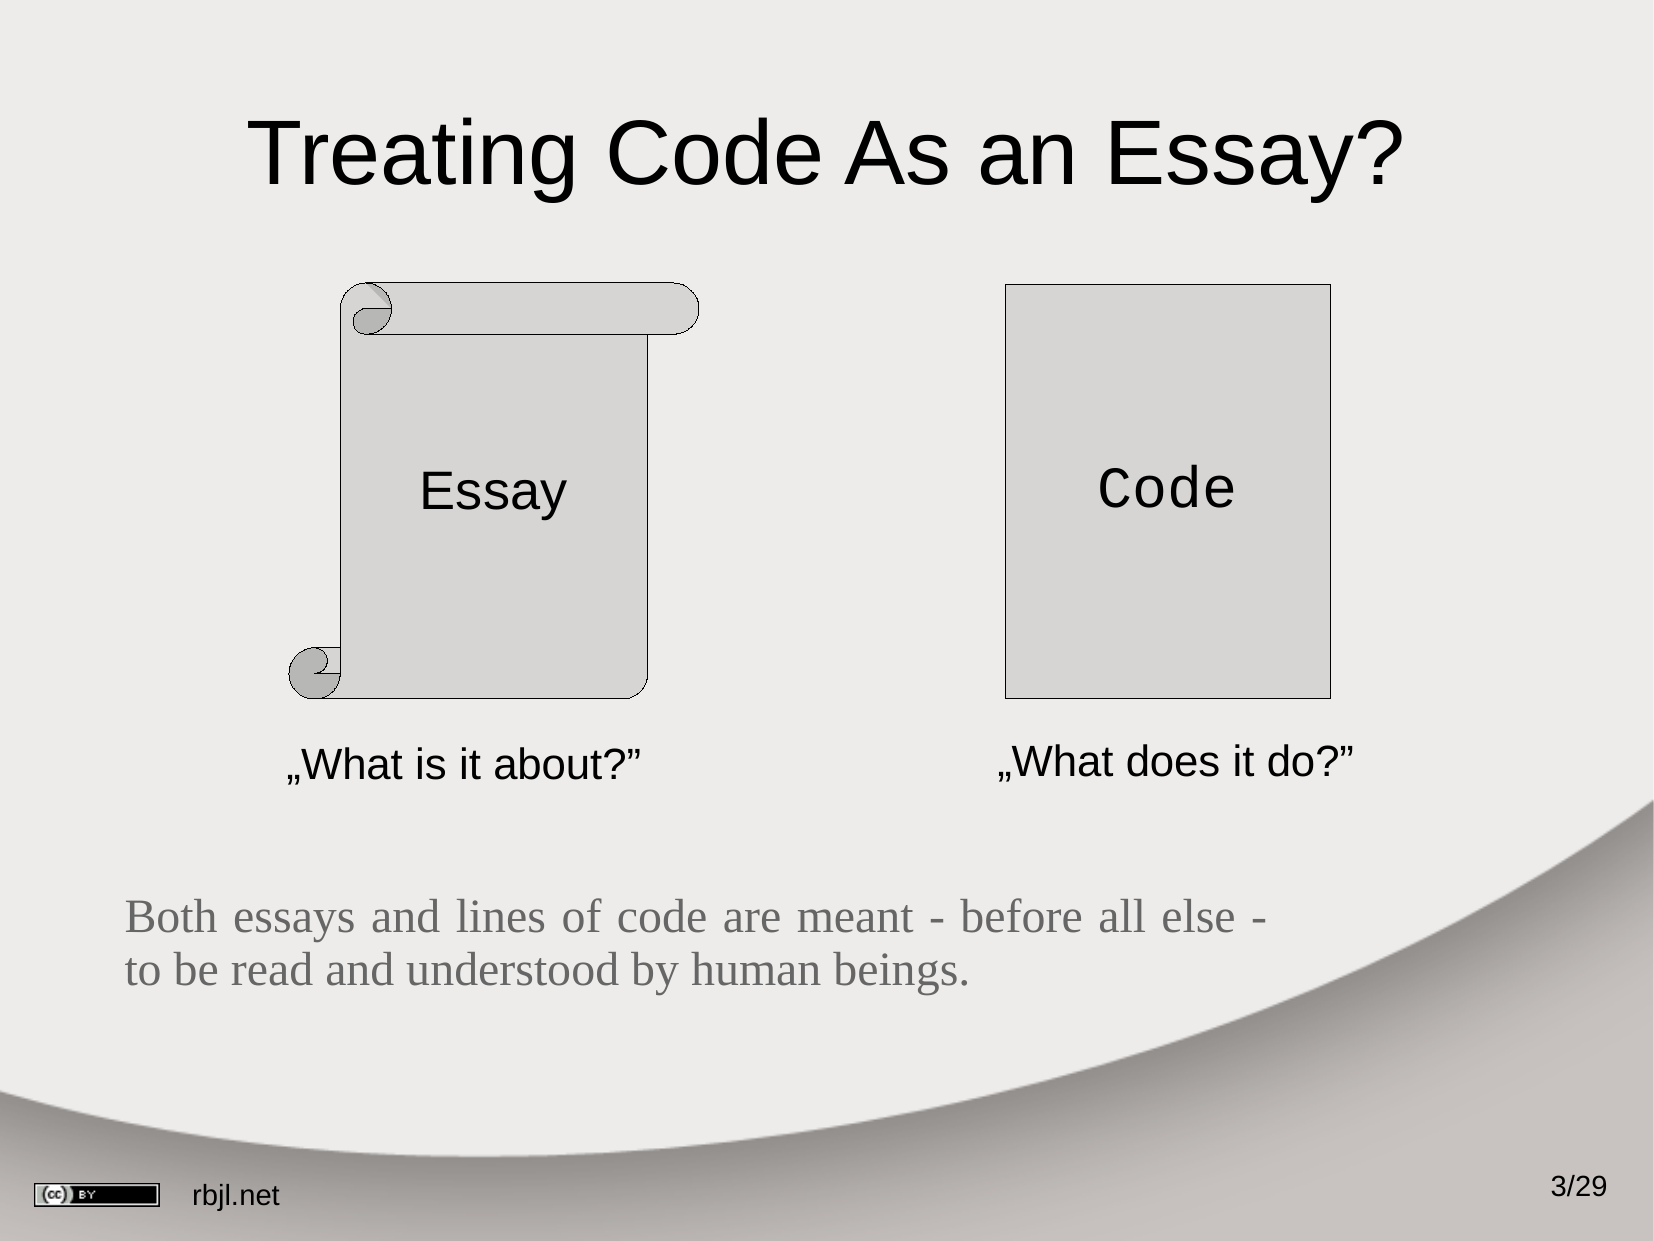

# Treating Code As an Essay?
Essay
Code
„What does it do?”
„What is it about?”
Both essays and lines of code are meant - before all else - to be read and understood by human beings.
3